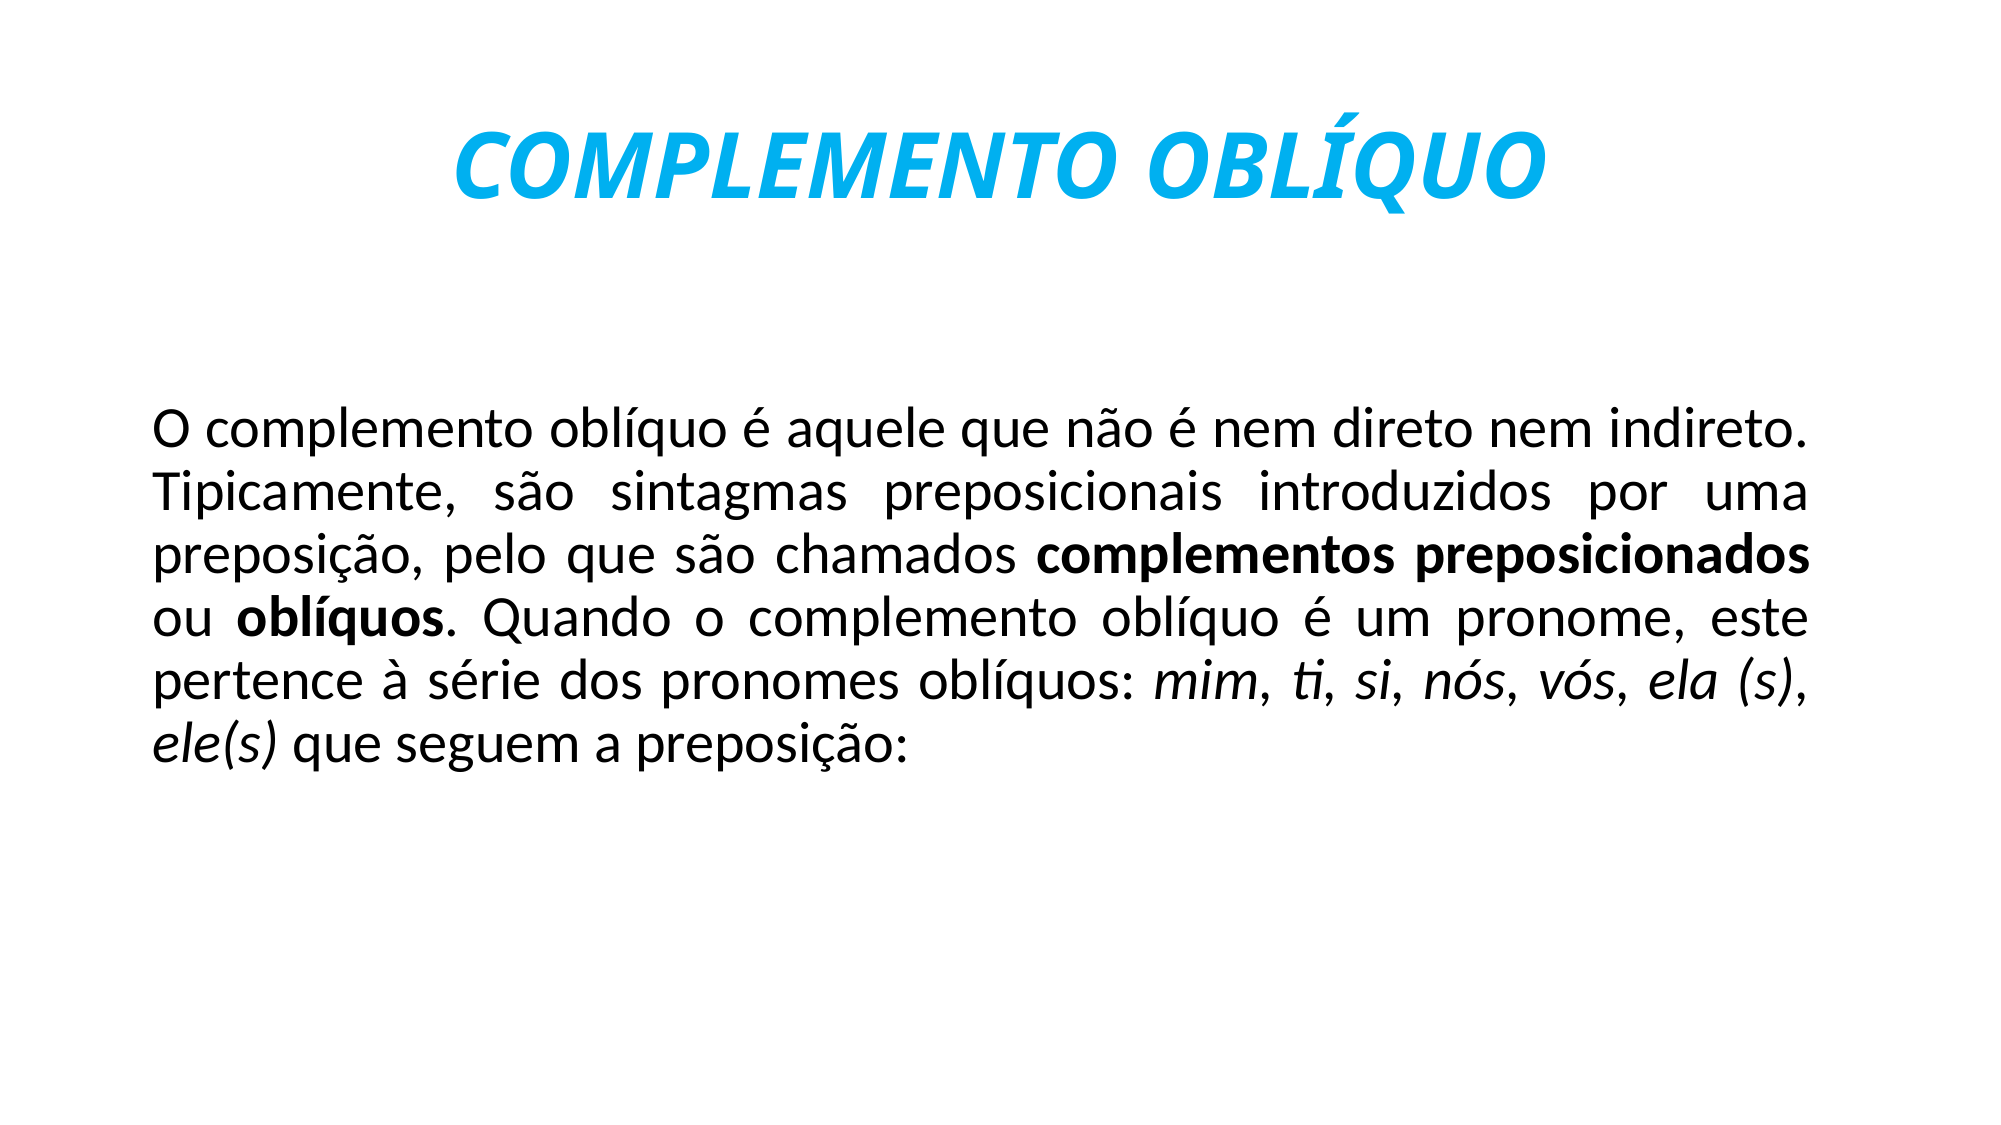

# COMPLEMENTO OBLÍQUO
O complemento oblíquo é aquele que não é nem direto nem indireto. Tipicamente, são sintagmas preposicionais introduzidos por uma preposição, pelo que são chamados complementos preposicionados ou oblíquos. Quando o complemento oblíquo é um pronome, este pertence à série dos pronomes oblíquos: mim, ti, si, nós, vós, ela (s), ele(s) que seguem a preposição: